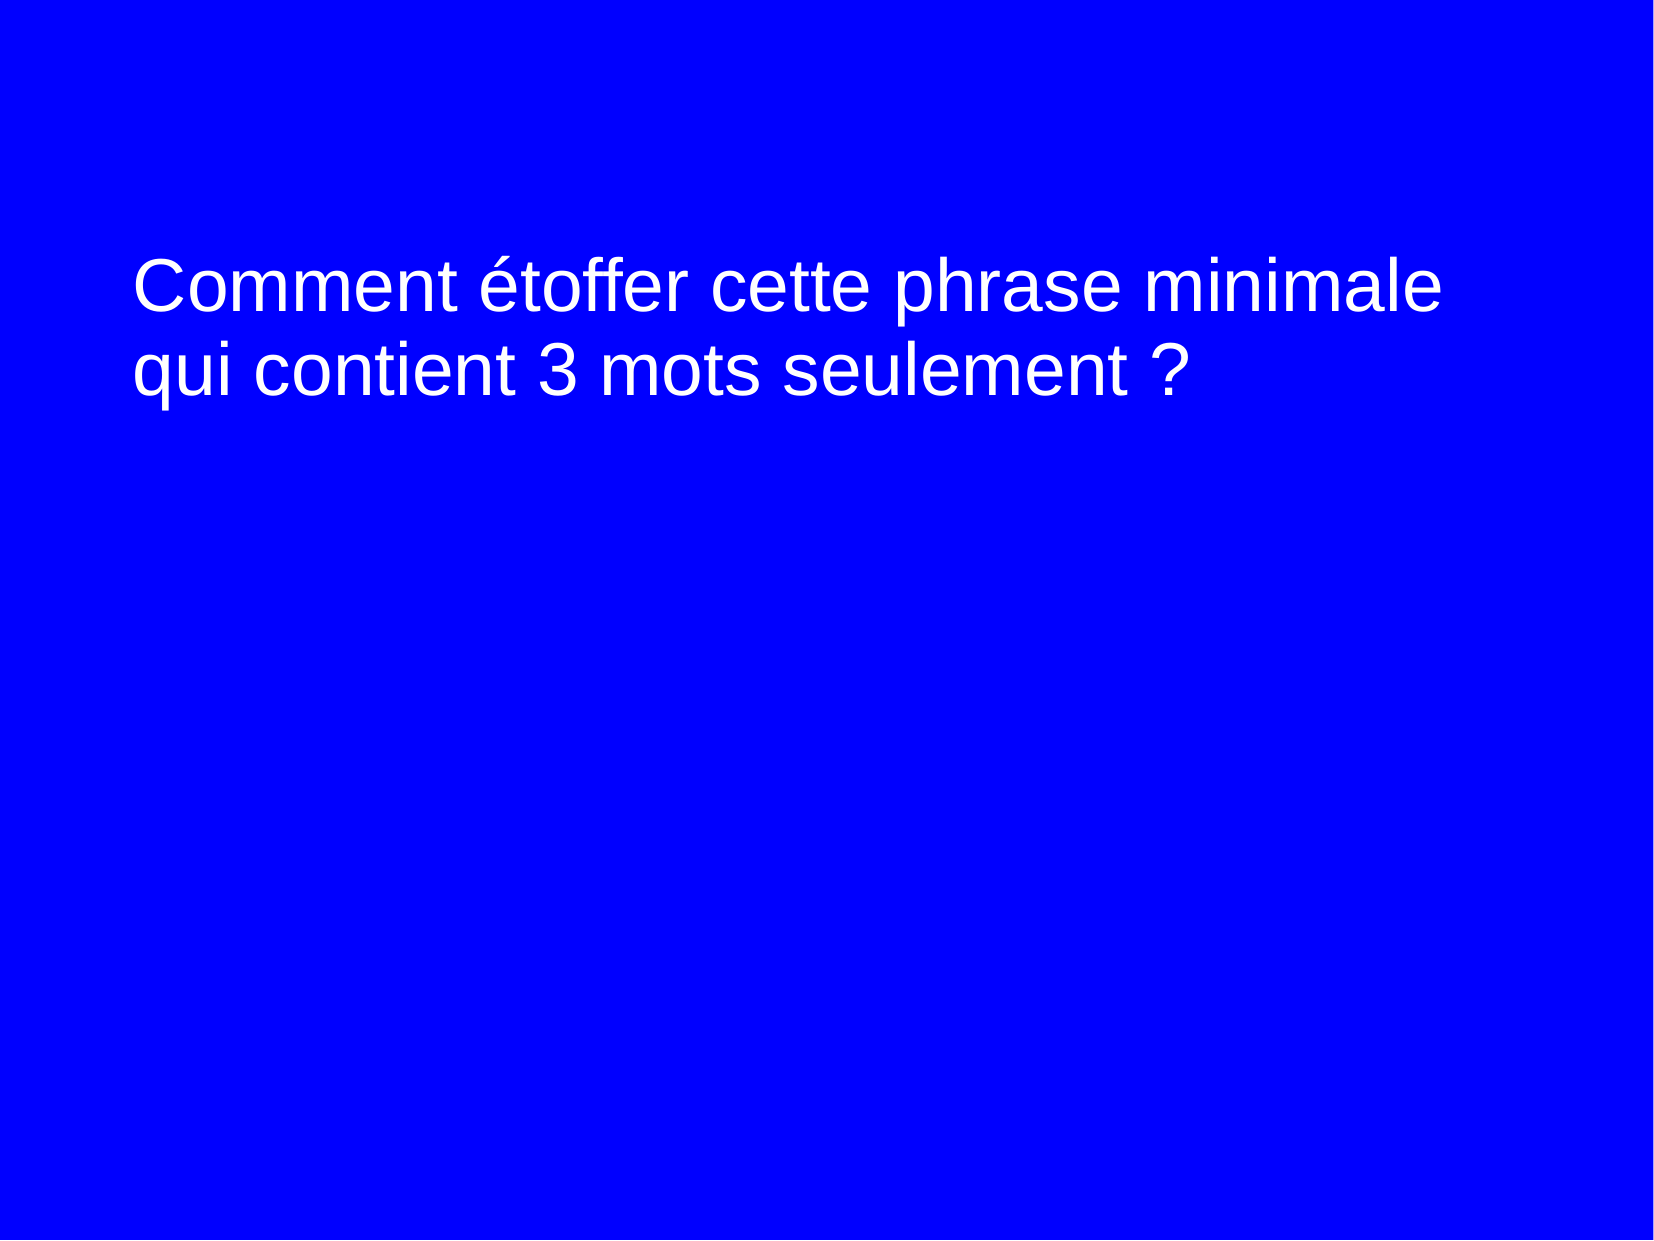

Comment étoffer cette phrase minimale qui contient 3 mots seulement ?